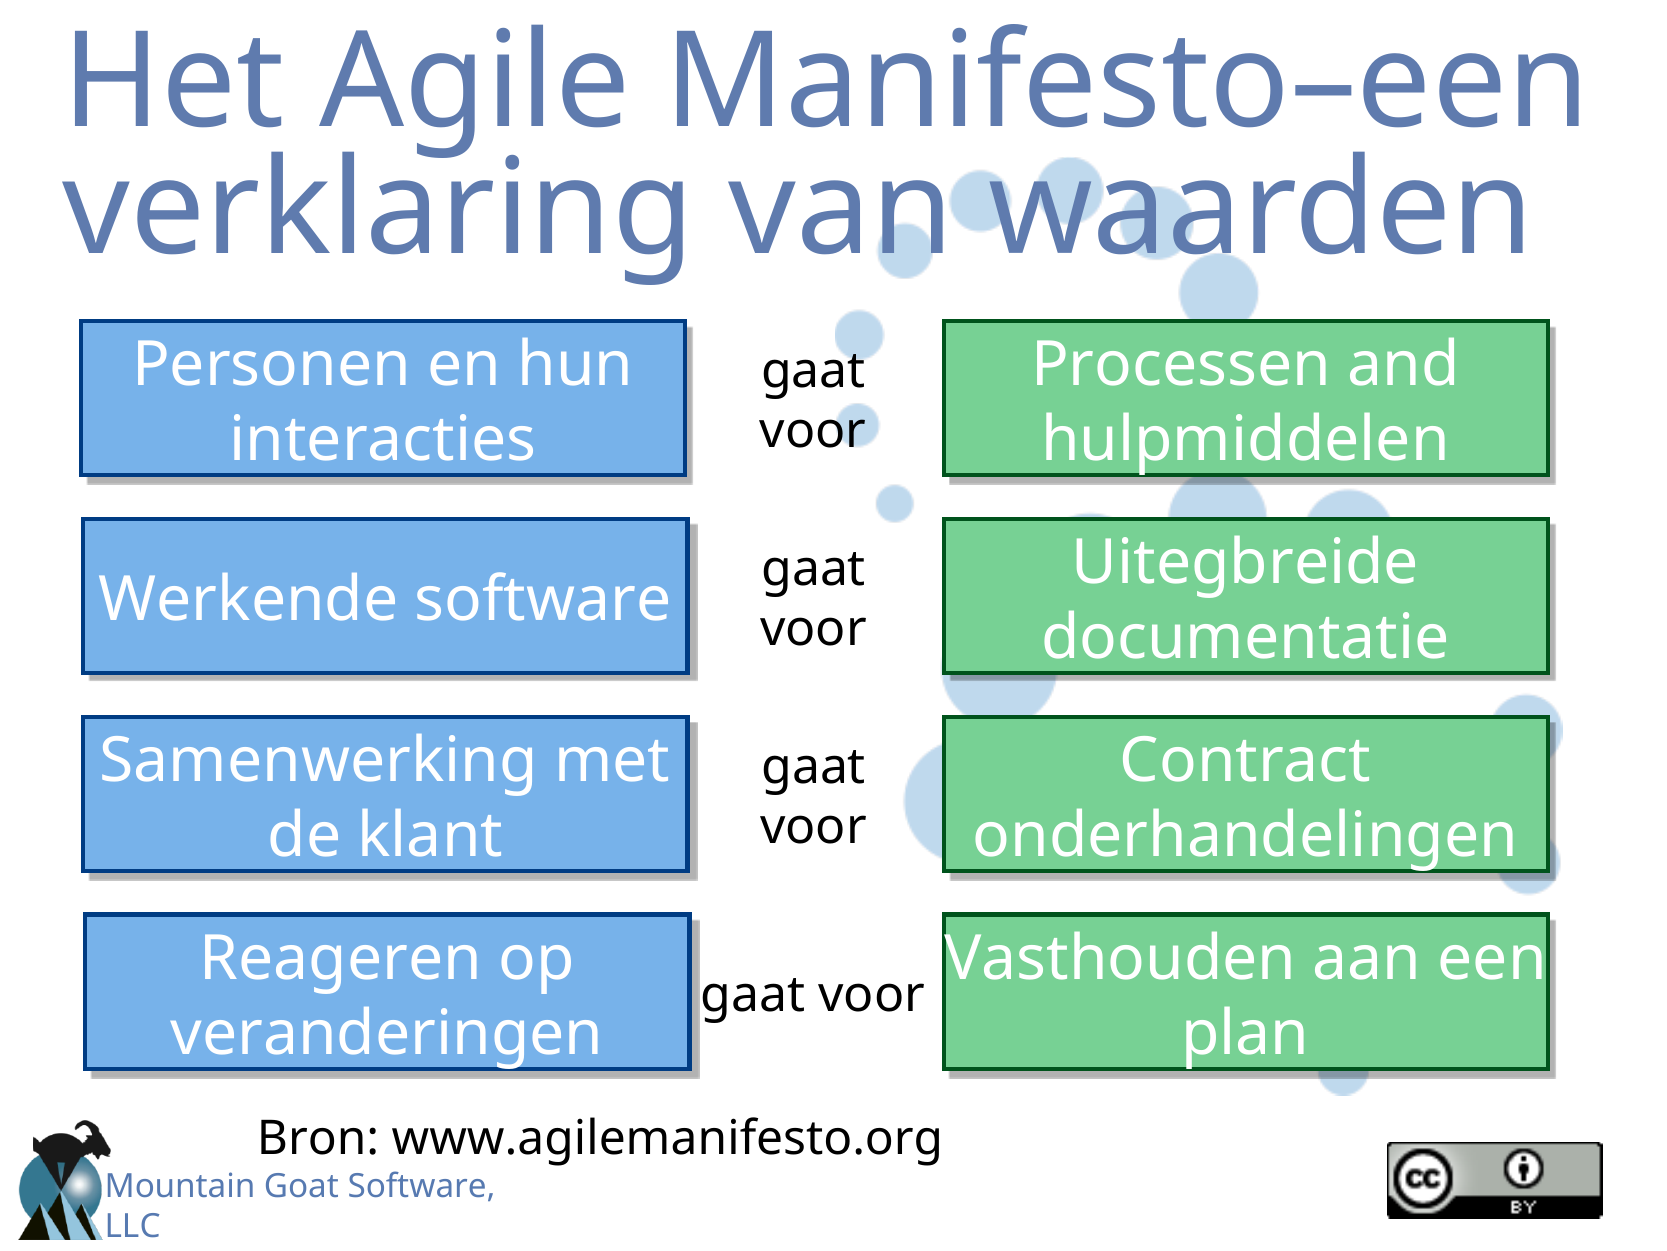

# Het Agile Manifesto–een verklaring van waarden
Personen en hun interacties
Processen and hulpmiddelen
gaat voor
Werkende software
Uitegbreide documentatie
gaat voor
Samenwerking met de klant
Contract onderhandelingen
gaat voor
Reageren op veranderingen
Vasthouden aan een plan
gaat voor
Bron: www.agilemanifesto.org